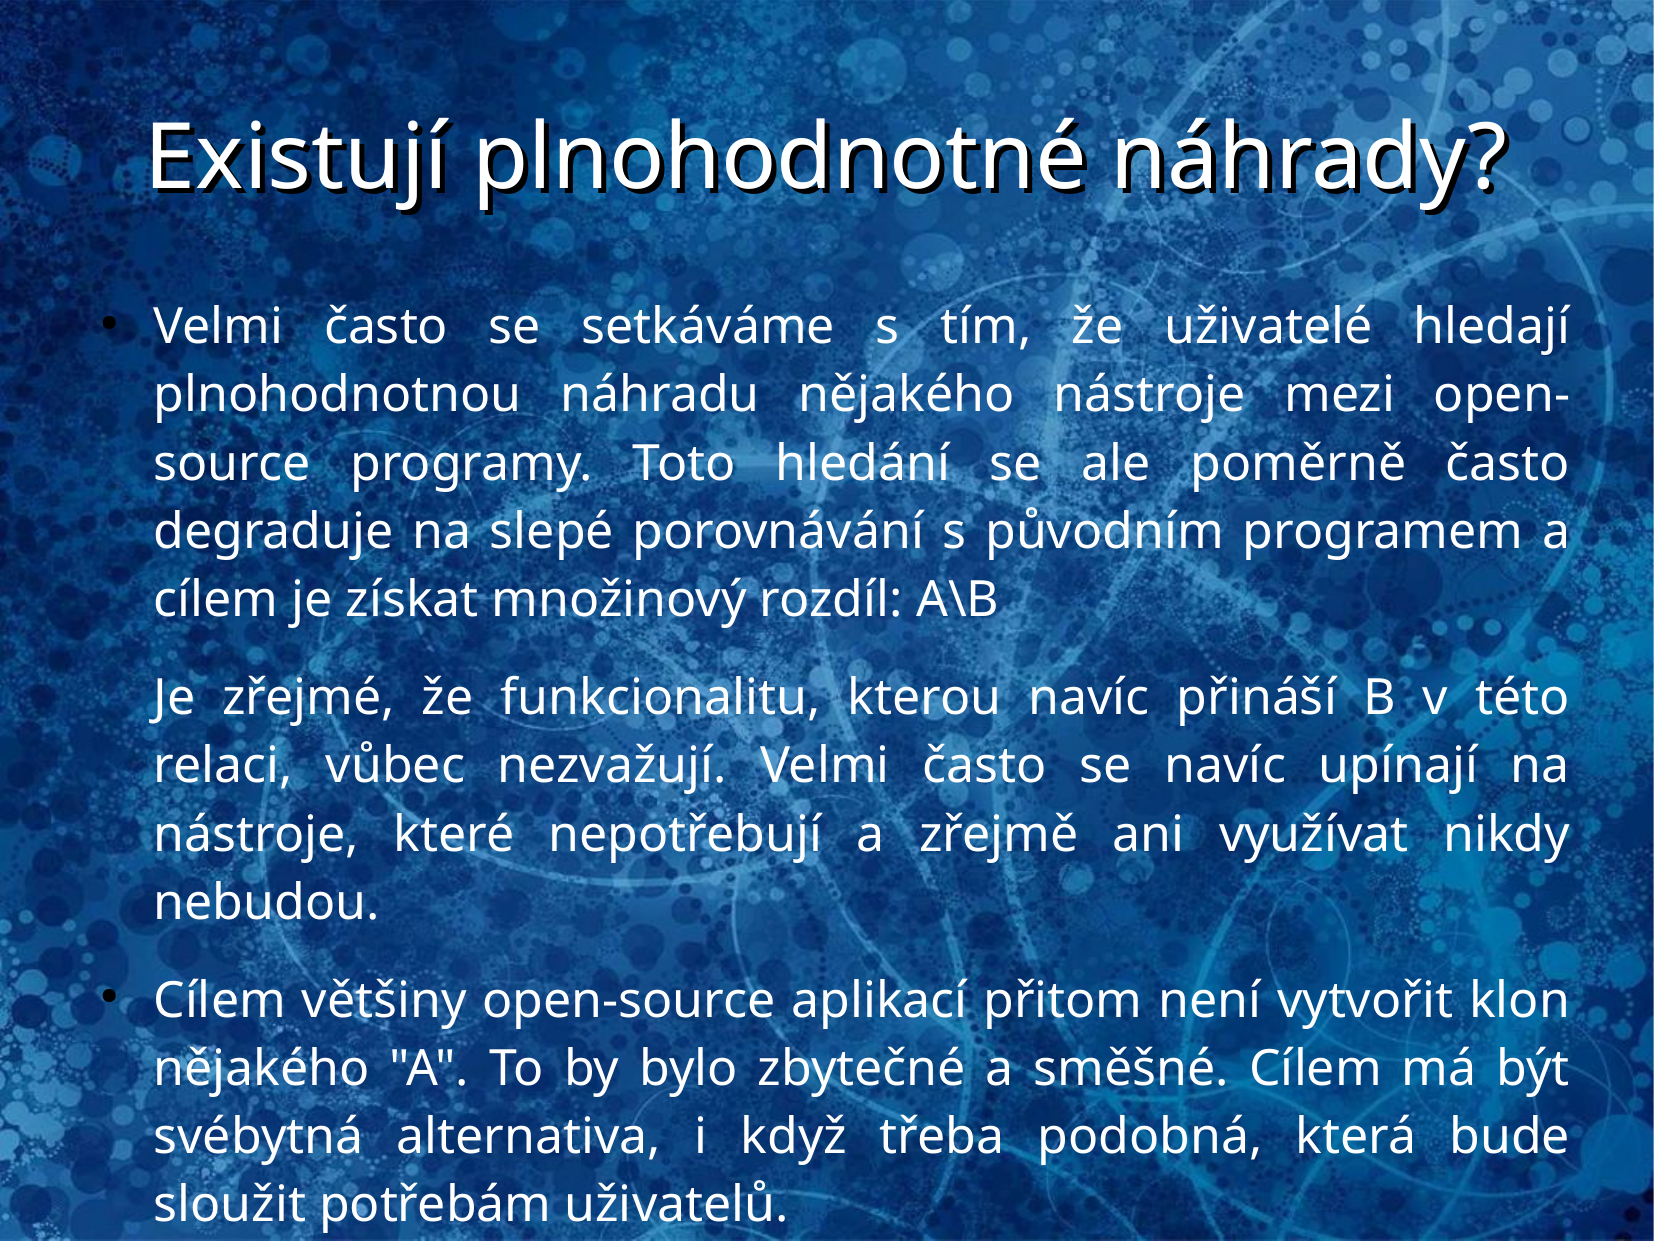

# Existují plnohodnotné náhrady?
Velmi často se setkáváme s tím, že uživatelé hledají plnohodnotnou náhradu nějakého nástroje mezi open-source programy. Toto hledání se ale poměrně často degraduje na slepé porovnávání s původním programem a cílem je získat množinový rozdíl: A\B
Je zřejmé, že funkcionalitu, kterou navíc přináší B v této relaci, vůbec nezvažují. Velmi často se navíc upínají na nástroje, které nepotřebují a zřejmě ani využívat nikdy nebudou.
Cílem většiny open-source aplikací přitom není vytvořit klon nějakého "A". To by bylo zbytečné a směšné. Cílem má být svébytná alternativa, i když třeba podobná, která bude sloužit potřebám uživatelů.